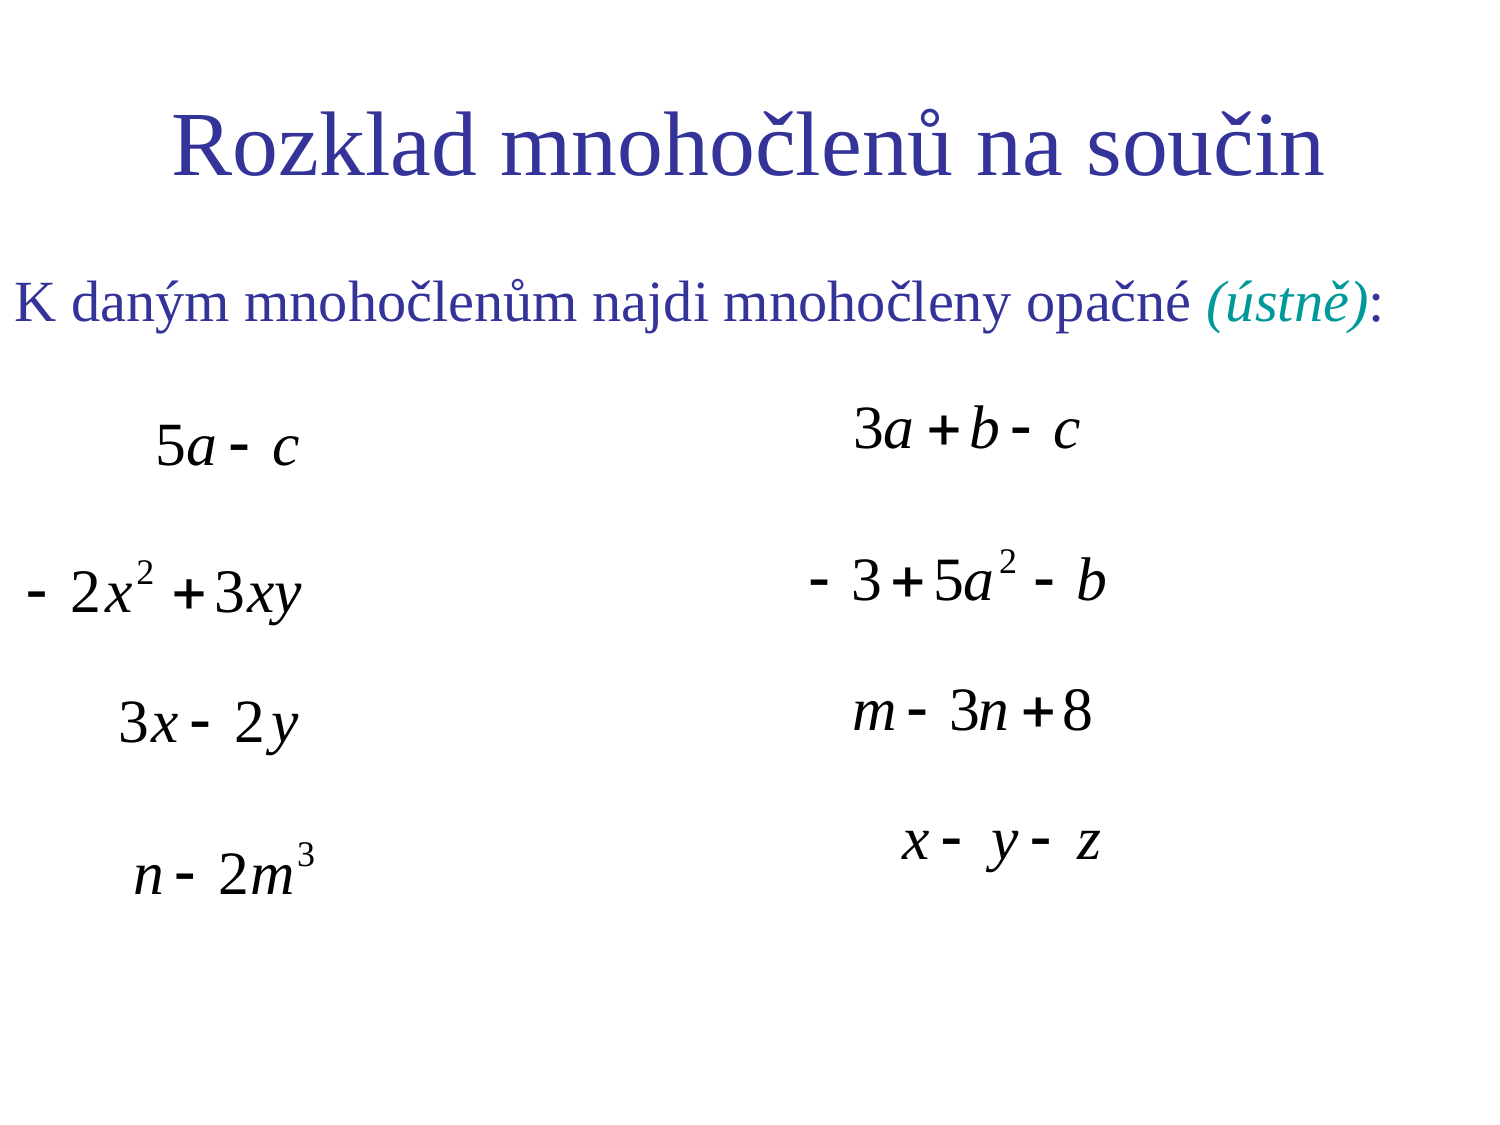

Rozklad mnohočlenů na součin
K daným mnohočlenům najdi mnohočleny opačné (ústně):